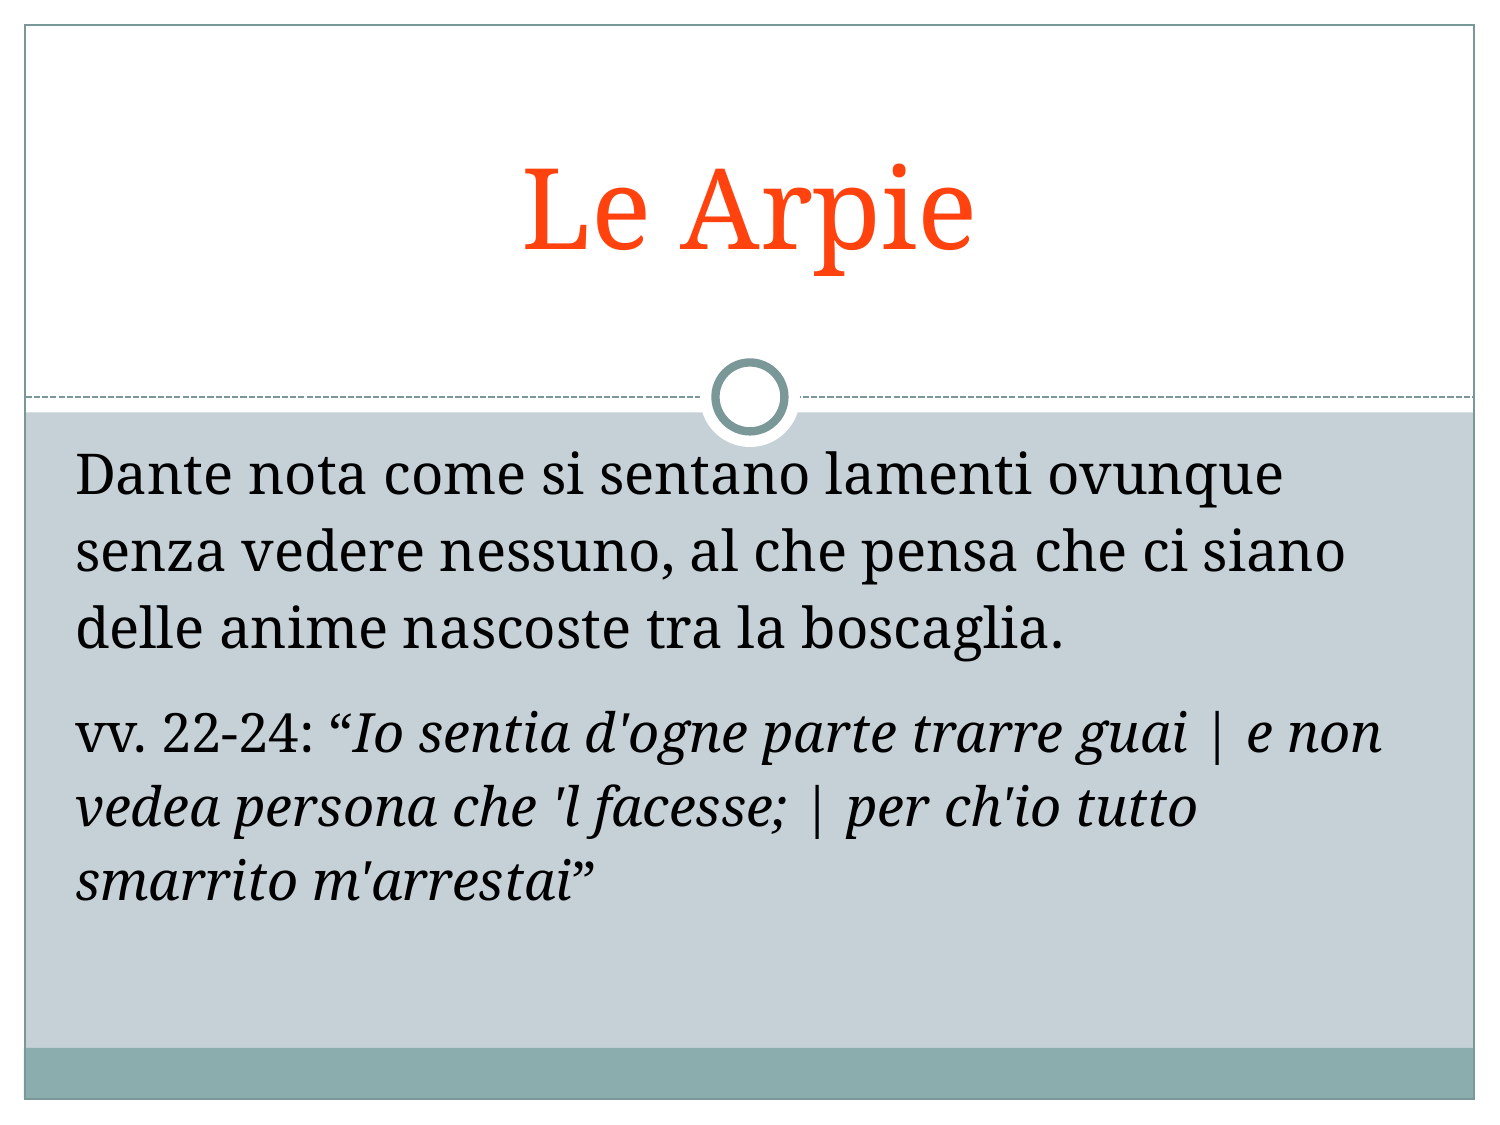

# Le Arpie
Dante nota come si sentano lamenti ovunque senza vedere nessuno, al che pensa che ci siano delle anime nascoste tra la boscaglia.
vv. 22-24: “Io sentia d'ogne parte trarre guai | e non vedea persona che 'l facesse; | per ch'io tutto smarrito m'arrestai”